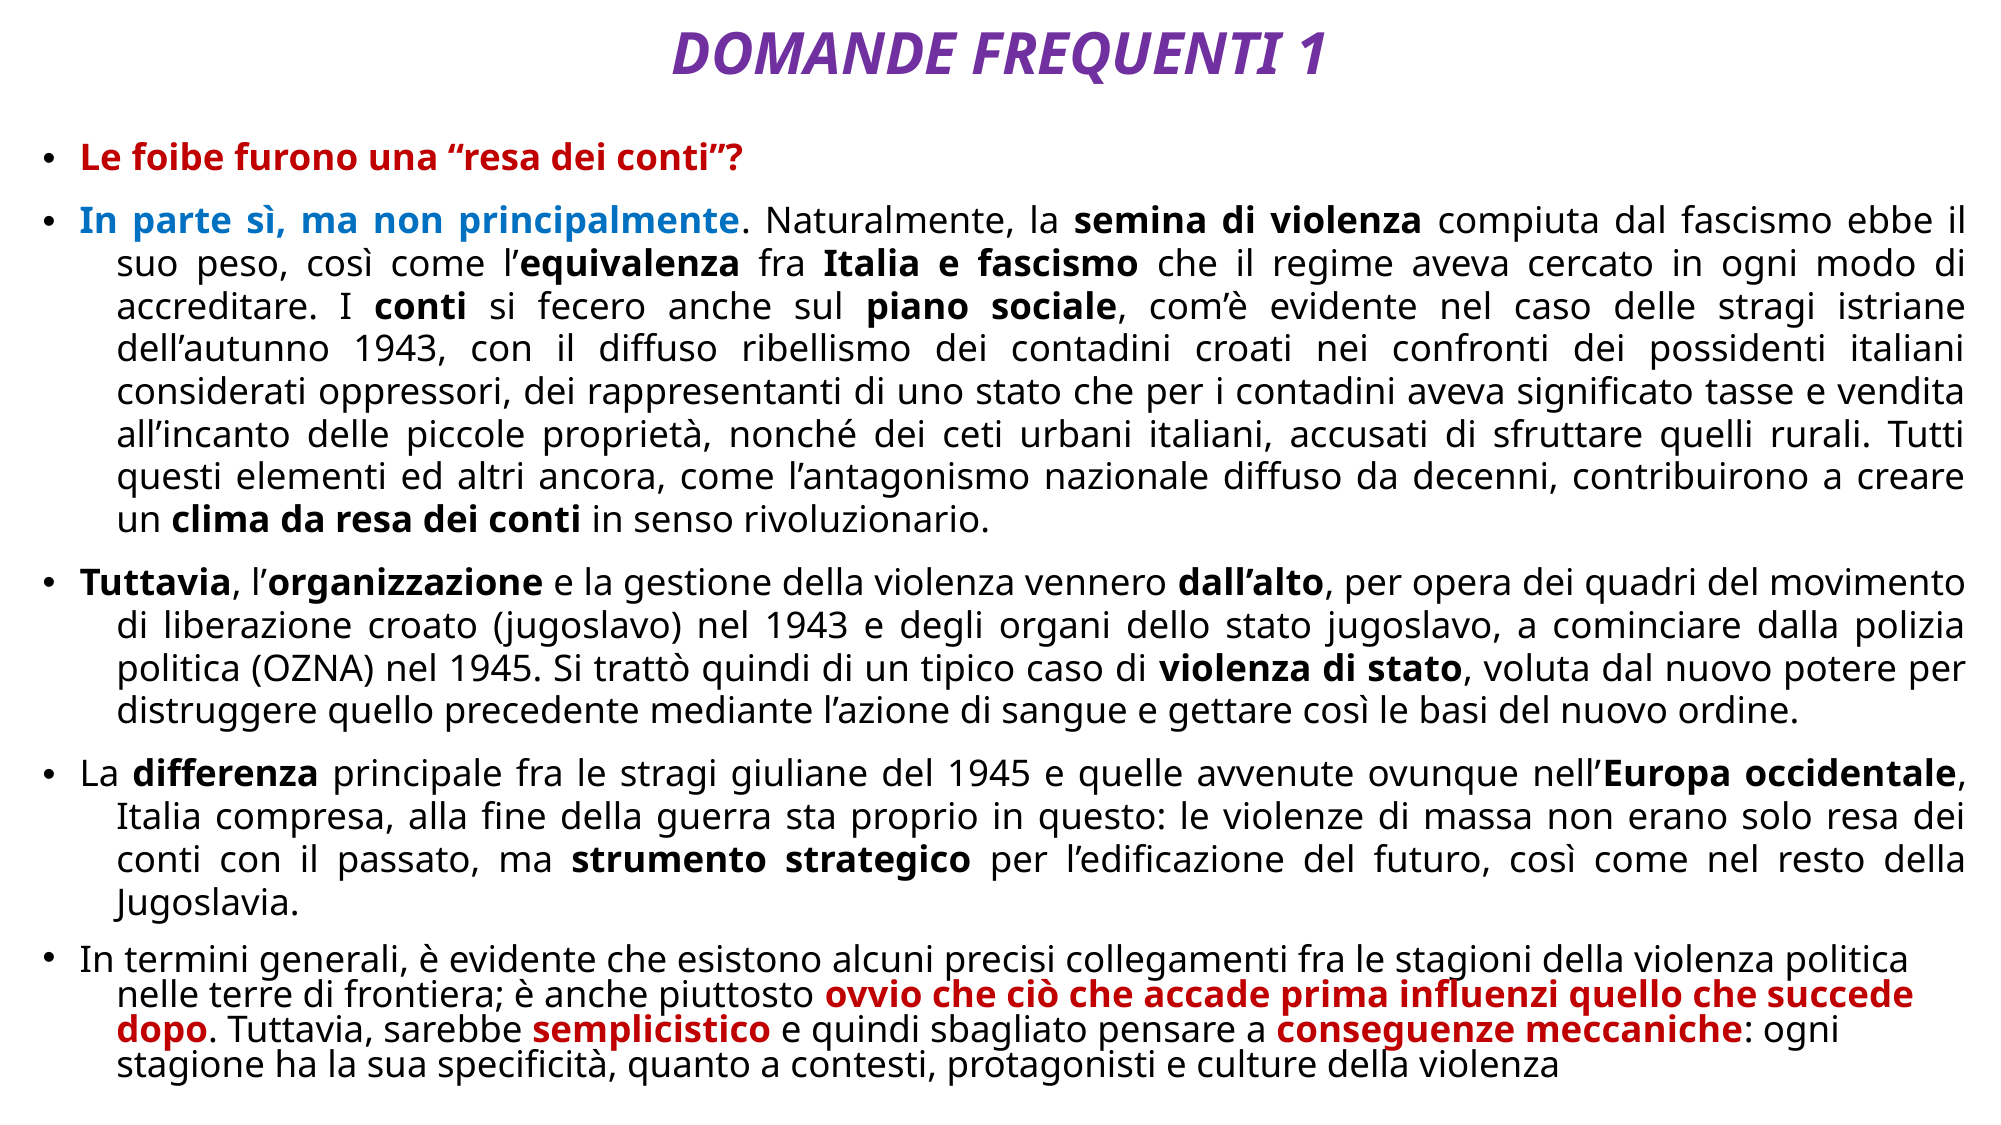

# DOMANDE FREQUENTI 1
Le foibe furono una “resa dei conti”?
In parte sì, ma non principalmente. Naturalmente, la semina di violenza compiuta dal fascismo ebbe il suo peso, così come l’equivalenza fra Italia e fascismo che il regime aveva cercato in ogni modo di accreditare. I conti si fecero anche sul piano sociale, com’è evidente nel caso delle stragi istriane dell’autunno 1943, con il diffuso ribellismo dei contadini croati nei confronti dei possidenti italiani considerati oppressori, dei rappresentanti di uno stato che per i contadini aveva significato tasse e vendita all’incanto delle piccole proprietà, nonché dei ceti urbani italiani, accusati di sfruttare quelli rurali. Tutti questi elementi ed altri ancora, come l’antagonismo nazionale diffuso da decenni, contribuirono a creare un clima da resa dei conti in senso rivoluzionario.
Tuttavia, l’organizzazione e la gestione della violenza vennero dall’alto, per opera dei quadri del movimento di liberazione croato (jugoslavo) nel 1943 e degli organi dello stato jugoslavo, a cominciare dalla polizia politica (OZNA) nel 1945. Si trattò quindi di un tipico caso di violenza di stato, voluta dal nuovo potere per distruggere quello precedente mediante l’azione di sangue e gettare così le basi del nuovo ordine.
La differenza principale fra le stragi giuliane del 1945 e quelle avvenute ovunque nell’Europa occidentale, Italia compresa, alla fine della guerra sta proprio in questo: le violenze di massa non erano solo resa dei conti con il passato, ma strumento strategico per l’edificazione del futuro, così come nel resto della Jugoslavia.
In termini generali, è evidente che esistono alcuni precisi collegamenti fra le stagioni della violenza politica nelle terre di frontiera; è anche piuttosto ovvio che ciò che accade prima influenzi quello che succede dopo. Tuttavia, sarebbe semplicistico e quindi sbagliato pensare a conseguenze meccaniche: ogni stagione ha la sua specificità, quanto a contesti, protagonisti e culture della violenza